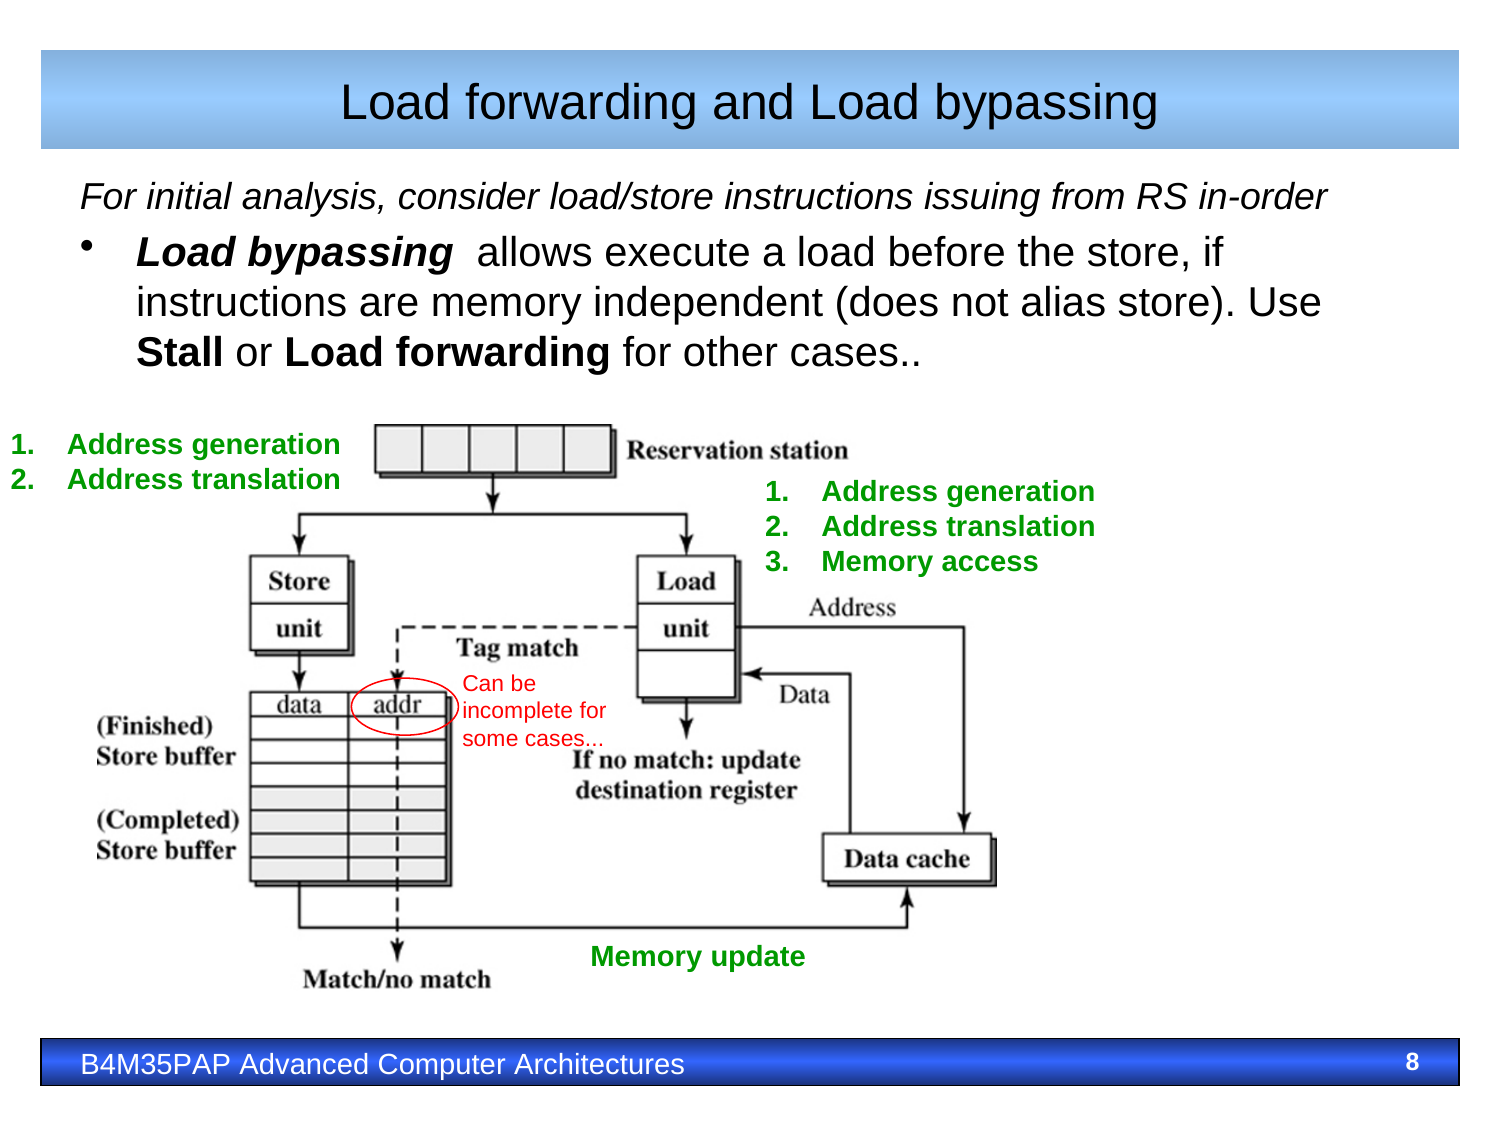

# Load forwarding and Load bypassing
For initial analysis, consider load/store instructions issuing from RS in-order
Load bypassing allows execute a load before the store, if instructions are memory independent (does not alias store). Use Stall or Load forwarding for other cases..
Address generation
Address translation
Address generation
Address translation
Memory access
Can be incomplete for some cases...
Memory update